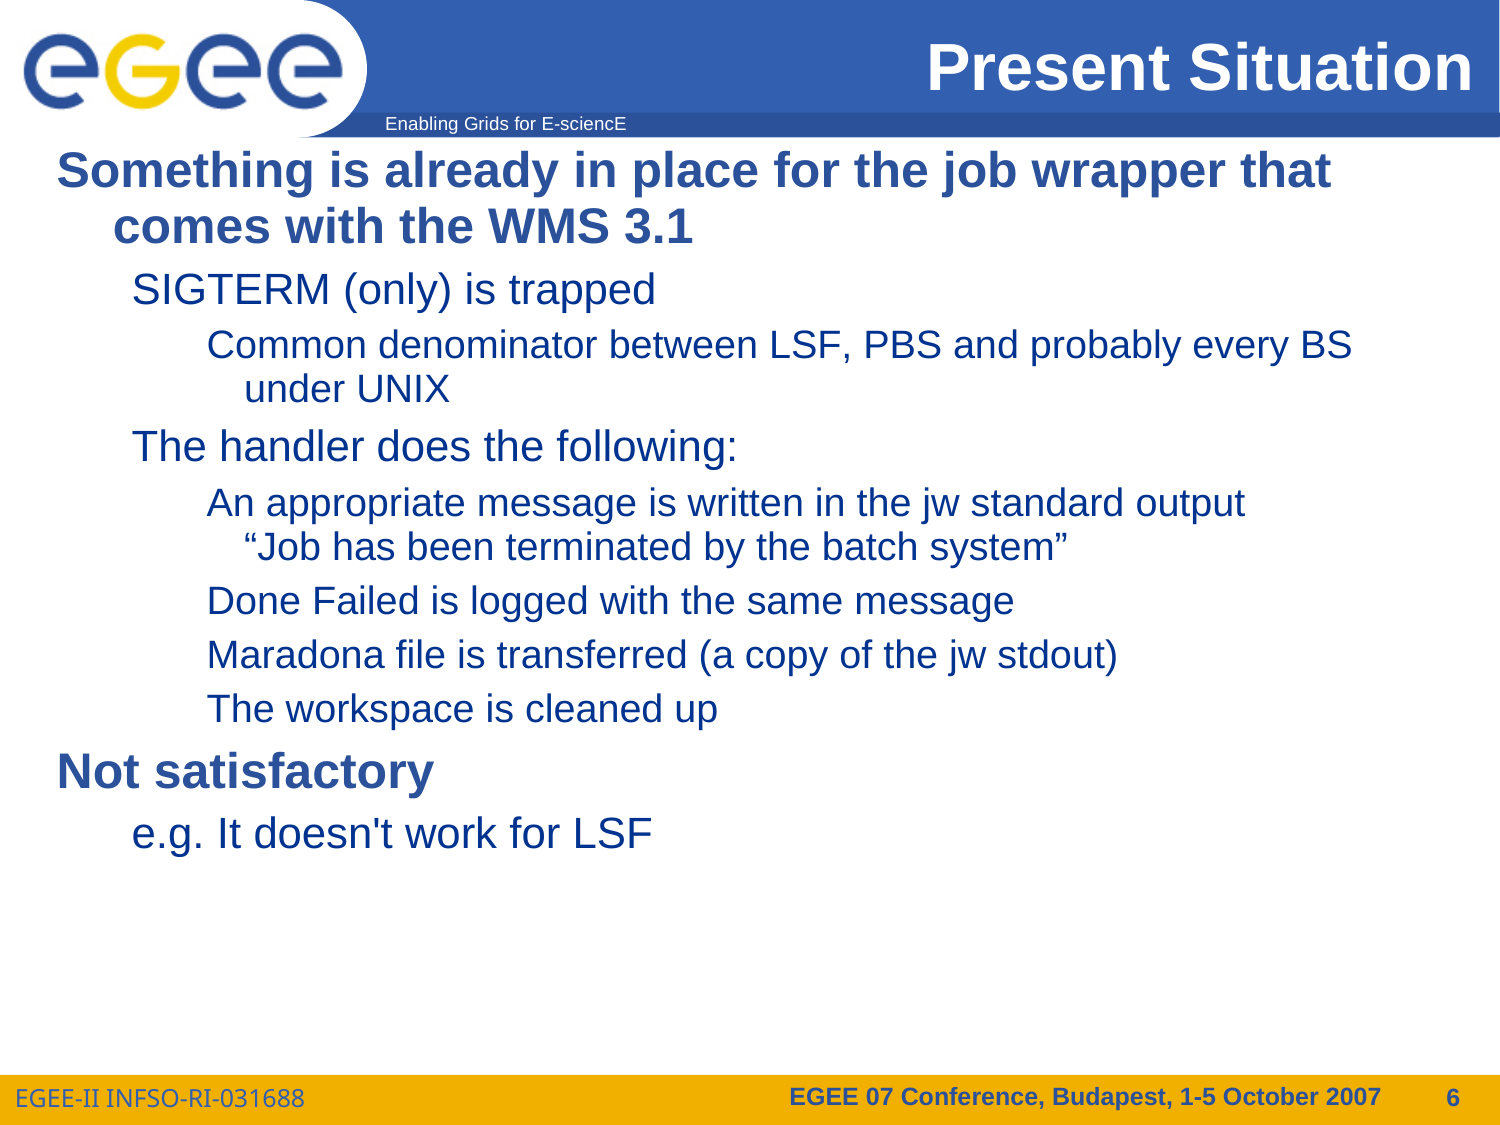

# Present Situation
Something is already in place for the job wrapper that comes with the WMS 3.1
SIGTERM (only) is trapped
Common denominator between LSF, PBS and probably every BS under UNIX
The handler does the following:
An appropriate message is written in the jw standard output
“Job has been terminated by the batch system”
Done Failed is logged with the same message
Maradona file is transferred (a copy of the jw stdout)
The workspace is cleaned up
Not satisfactory
e.g. It doesn't work for LSF
EGEE 07 Conference, Budapest, 1-5 October 2007
6